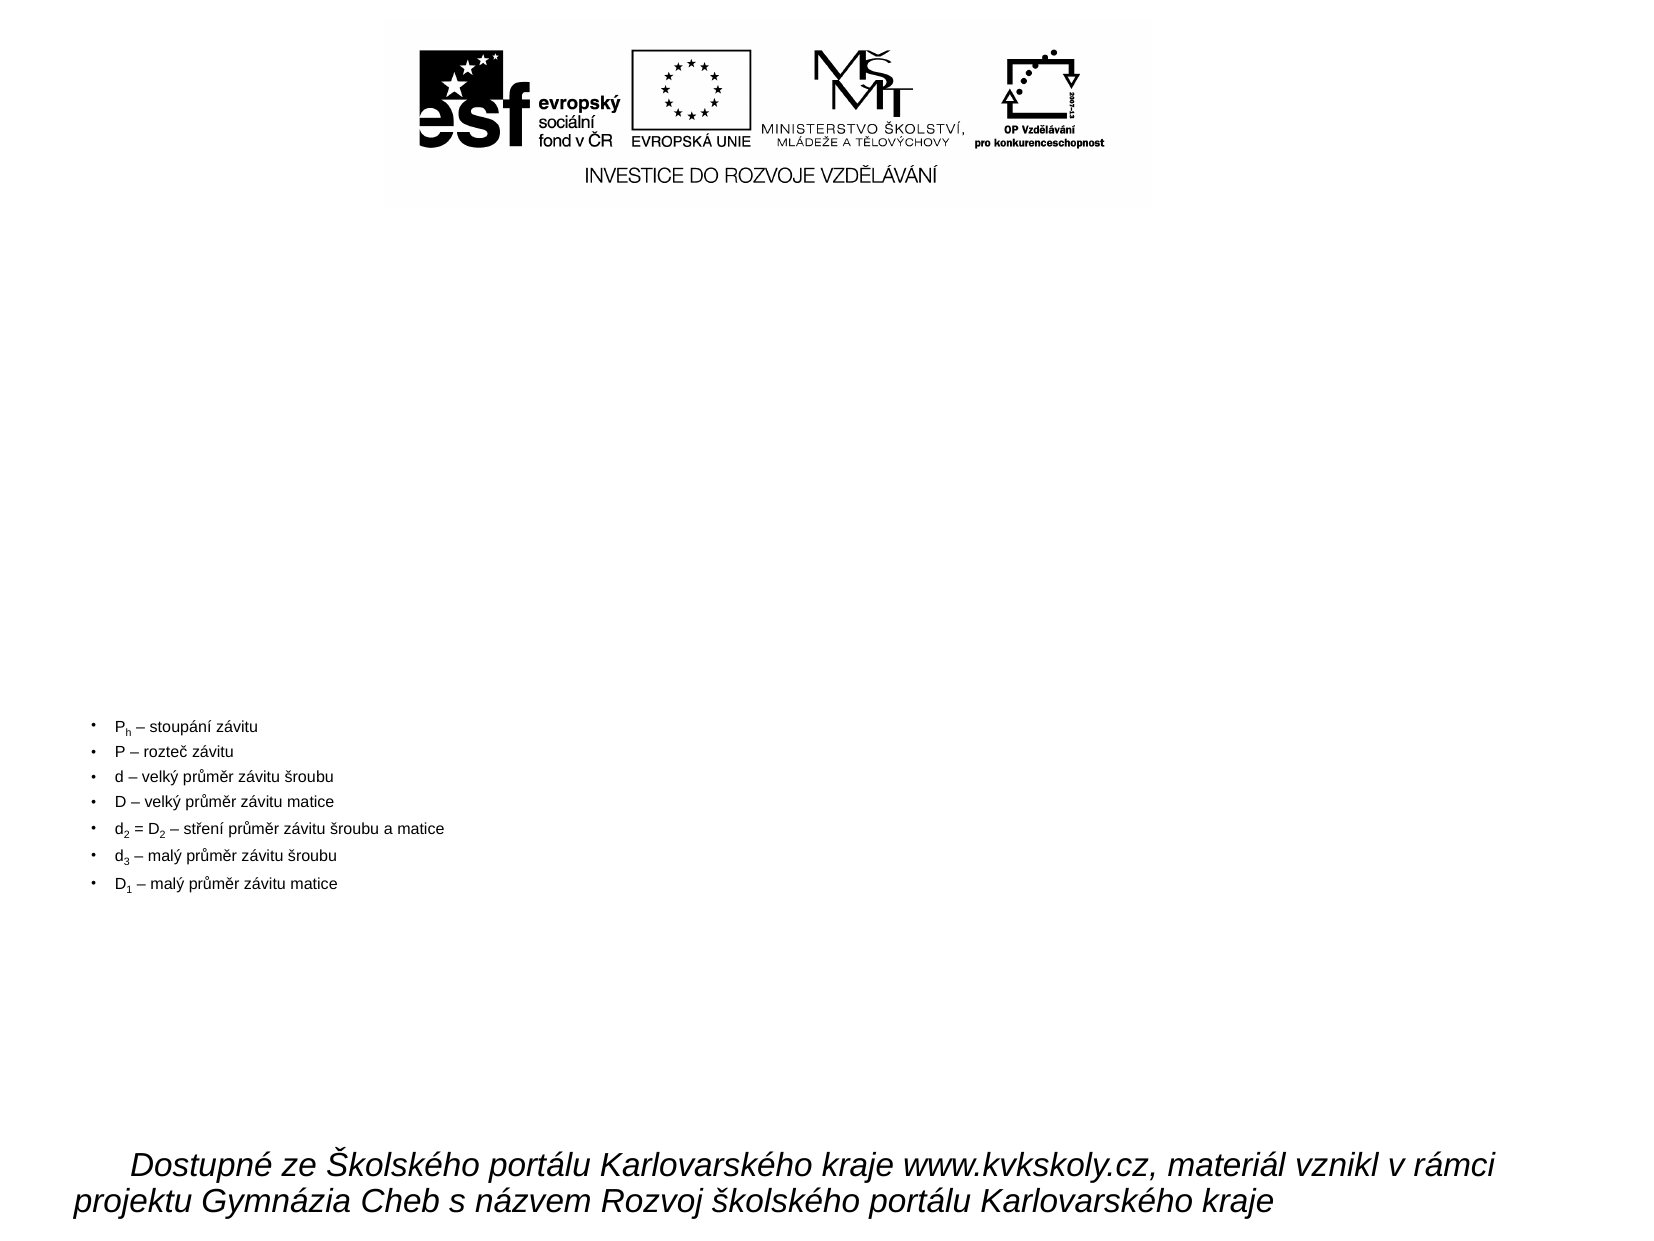

# Popis závitu
Ph – stoupání závitu
P – rozteč závitu
d – velký průměr závitu šroubu
D – velký průměr závitu matice
d2 = D2 – stření průměr závitu šroubu a matice
d3 – malý průměr závitu šroubu
D1 – malý průměr závitu matice
	Dostupné ze Školského portálu Karlovarského kraje www.kvkskoly.cz, materiál vznikl v rámci projektu Gymnázia Cheb s názvem Rozvoj školského portálu Karlovarského kraje